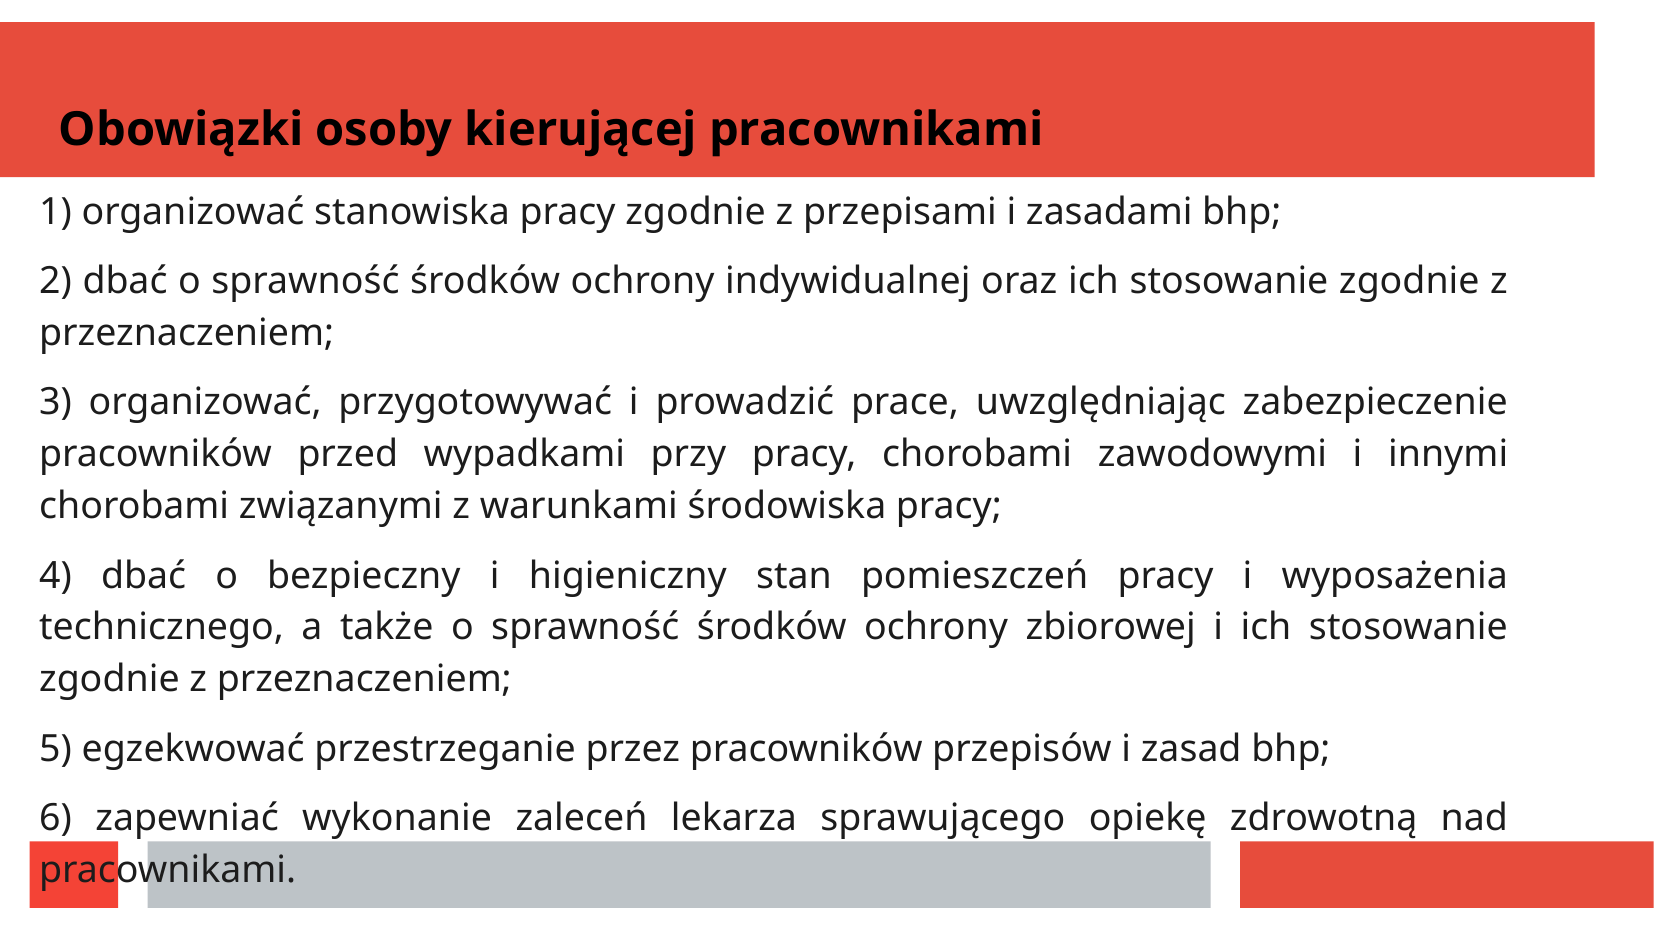

# Obowiązki osoby kierującej pracownikami
1) organizować stanowiska pracy zgodnie z przepisami i zasadami bhp;
2) dbać o sprawność środków ochrony indywidualnej oraz ich stosowanie zgodnie z przeznaczeniem;
3) organizować, przygotowywać i prowadzić prace, uwzględniając zabezpieczenie pracowników przed wypadkami przy pracy, chorobami zawodowymi i innymi chorobami związanymi z warunkami środowiska pracy;
4) dbać o bezpieczny i higieniczny stan pomieszczeń pracy i wyposażenia technicznego, a także o sprawność środków ochrony zbiorowej i ich stosowanie zgodnie z przeznaczeniem;
5) egzekwować przestrzeganie przez pracowników przepisów i zasad bhp;
6) zapewniać wykonanie zaleceń lekarza sprawującego opiekę zdrowotną nad pracownikami.